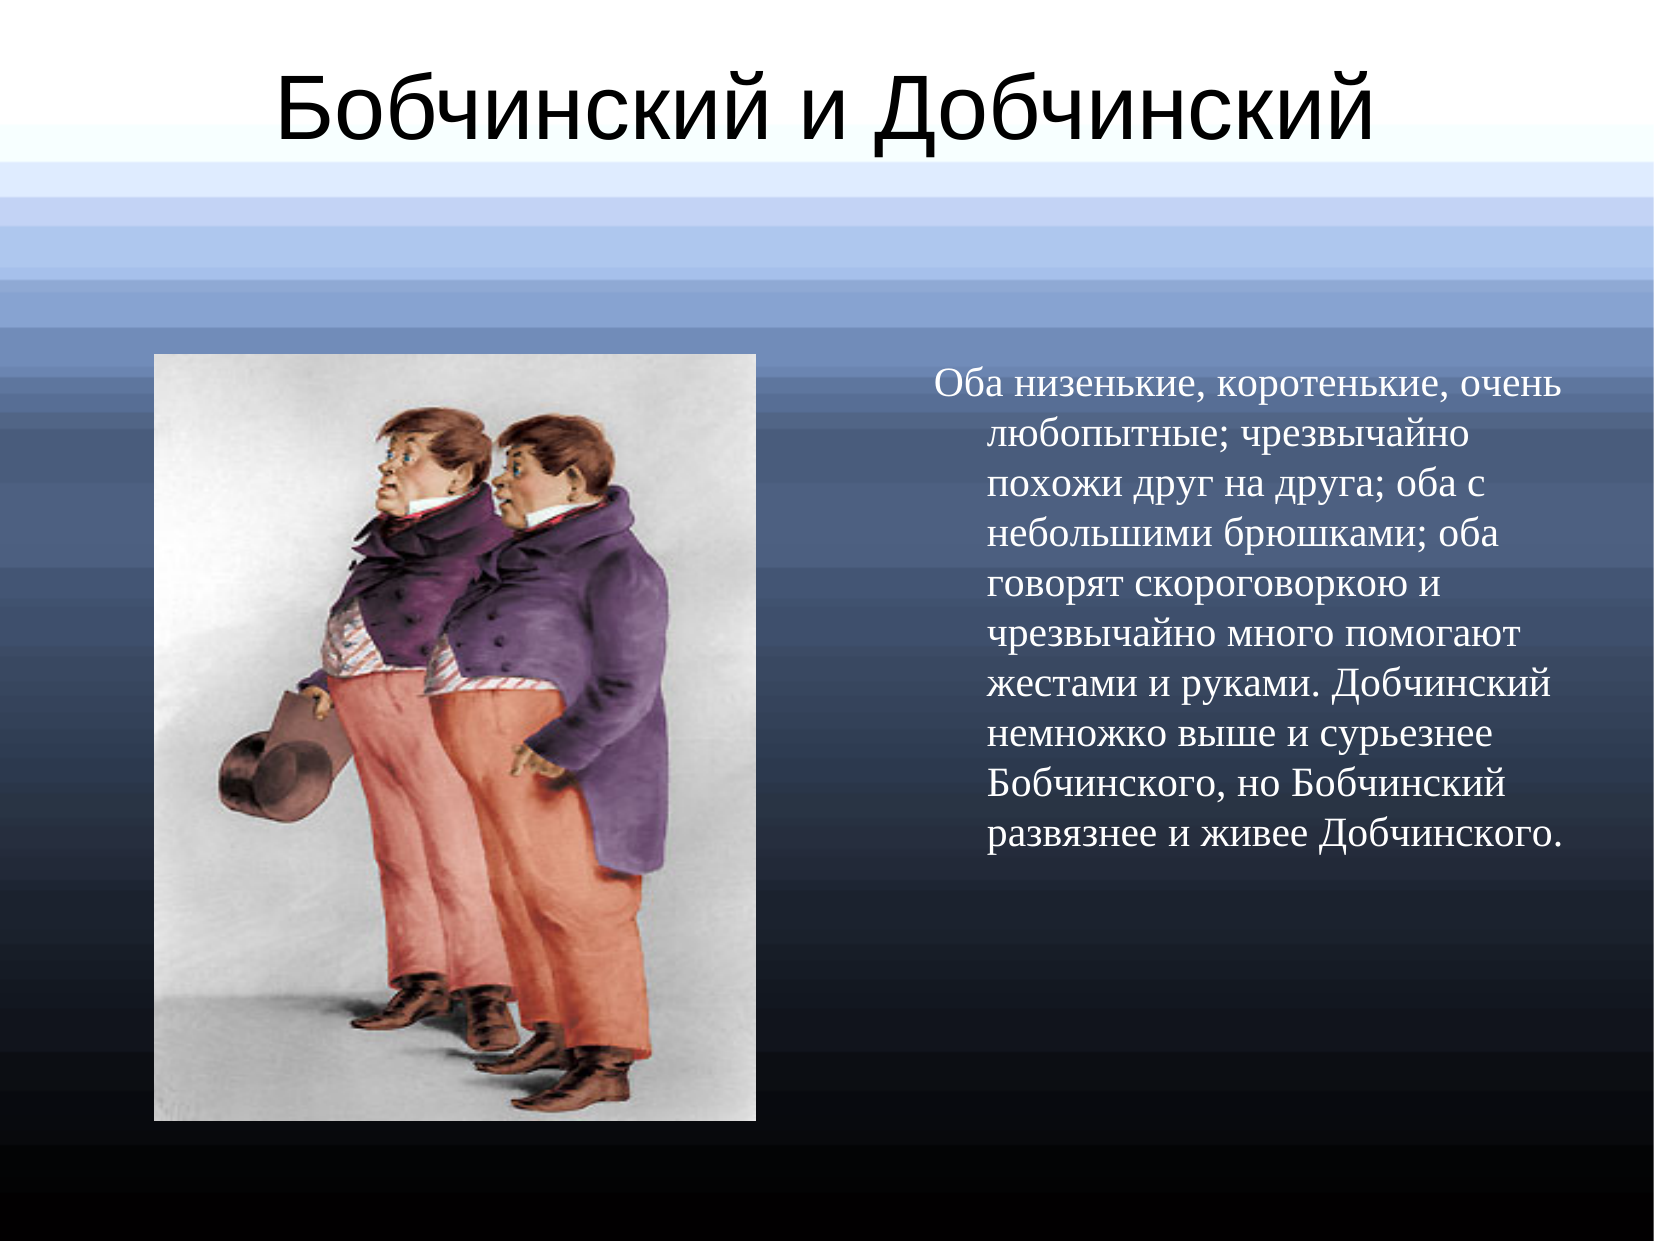

#
 Бобчинский и Добчинский
Oба низенькие, коротенькие, очень любопытные; чрезвычайно похожи друг на друга; оба с небольшими брюшками; оба говорят скороговоркою и чрезвычайно много помогают жестами и руками. Добчинский немножко выше и сурьезнее Бобчинского, но Бобчинский развязнее и живее Добчинского.